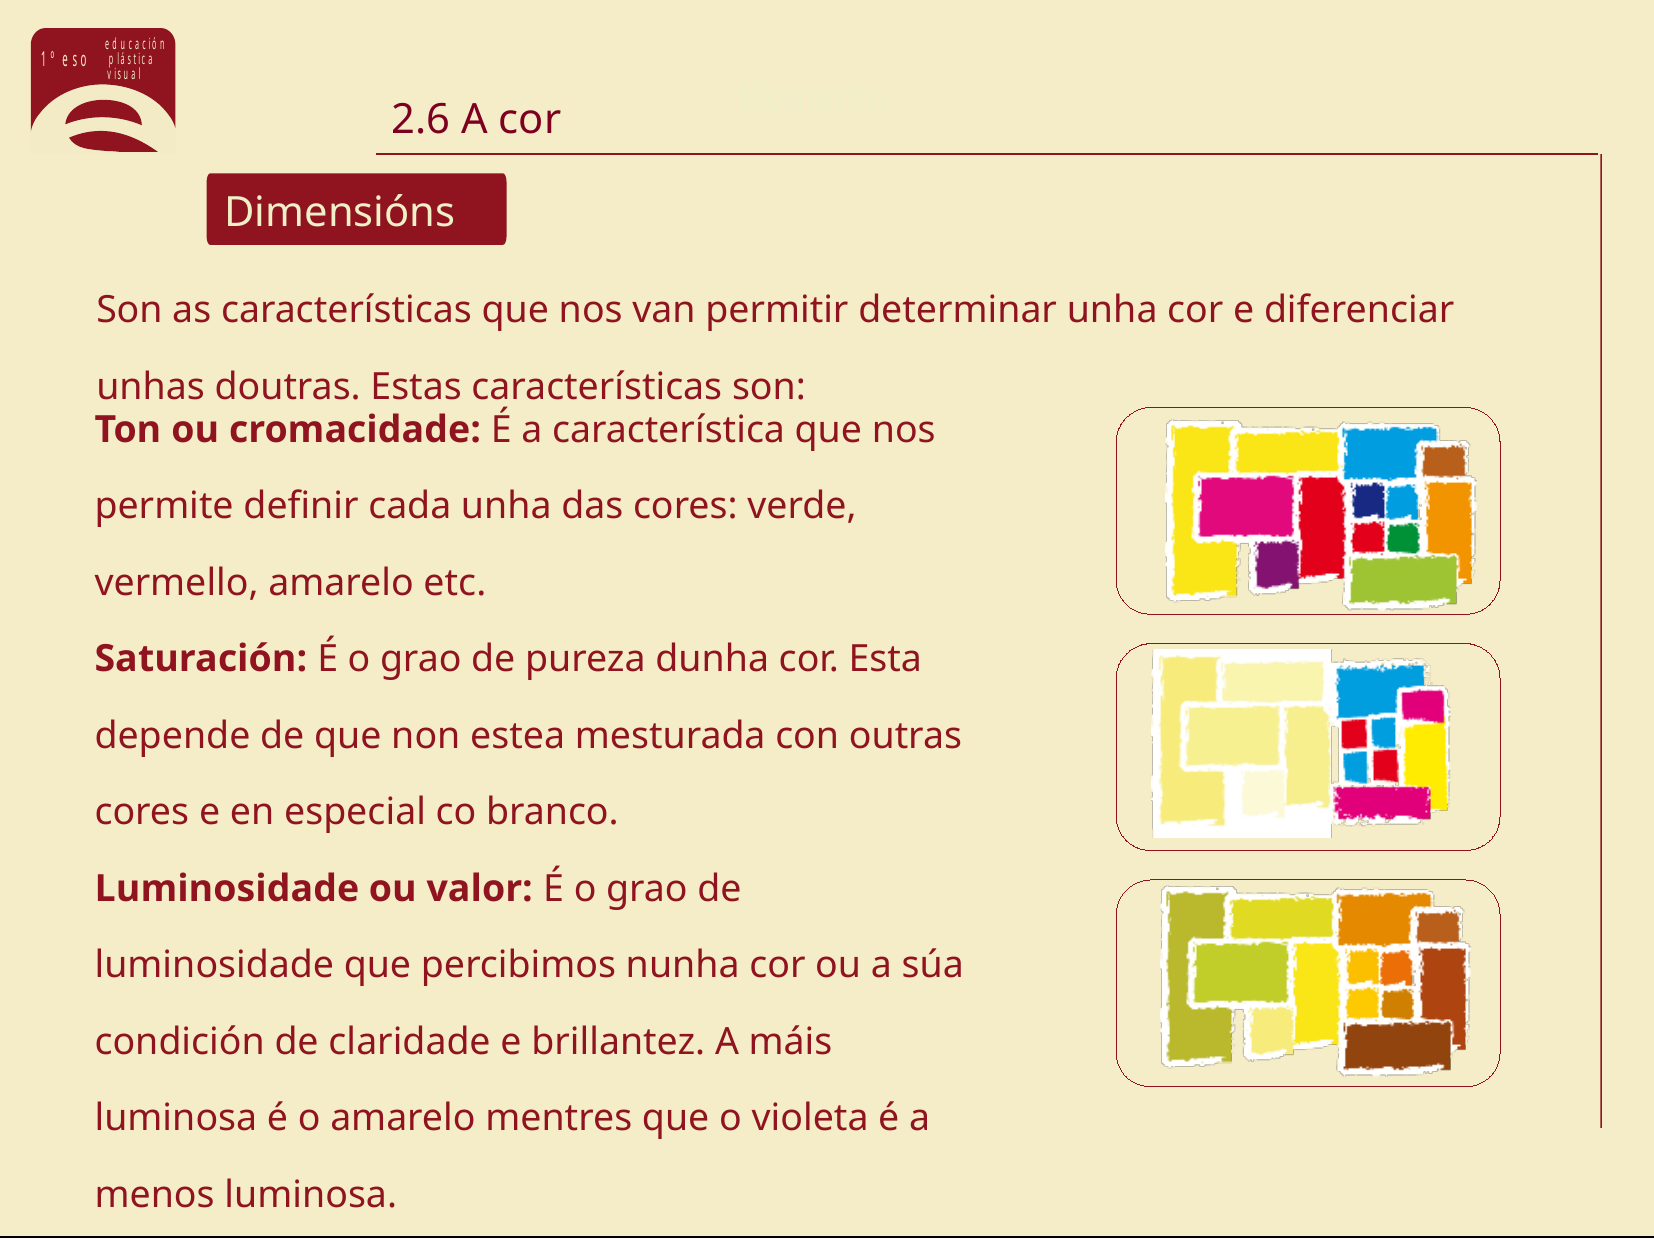

Elemento
2.6 A cor
Dimensións
Son as características que nos van permitir determinar unha cor e diferenciar
unhas doutras. Estas características son:
#
Ton ou cromacidade: É a característica que nos permite definir cada unha das cores: verde, vermello, amarelo etc.
Saturación: É o grao de pureza dunha cor. Esta depende de que non estea mesturada con outras cores e en especial co branco.
Luminosidade ou valor: É o grao de luminosidade que percibimos nunha cor ou a súa condición de claridade e brillantez. A máis luminosa é o amarelo mentres que o violeta é a menos luminosa.